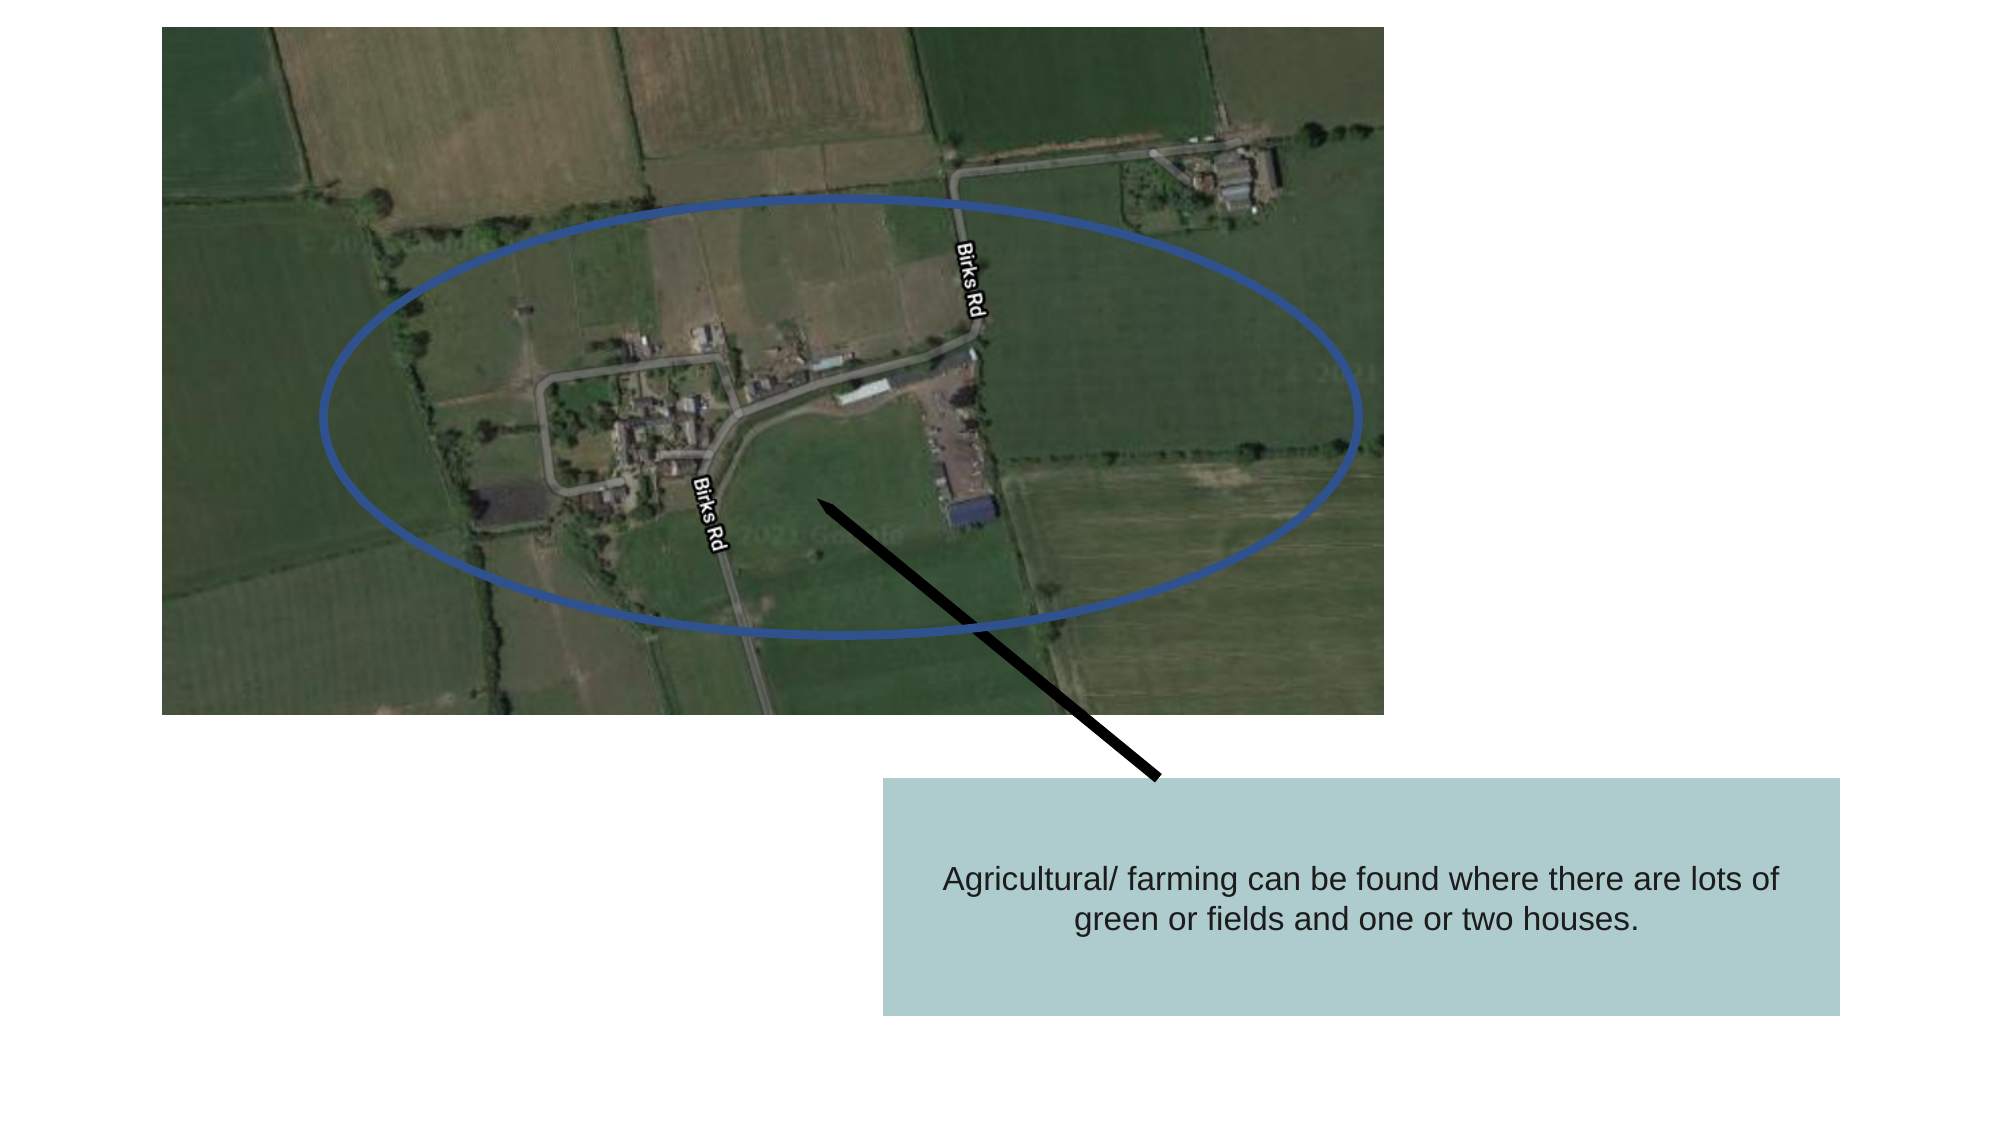

#
Agricultural/ farming can be found where there are lots of green or fields and one or two houses.